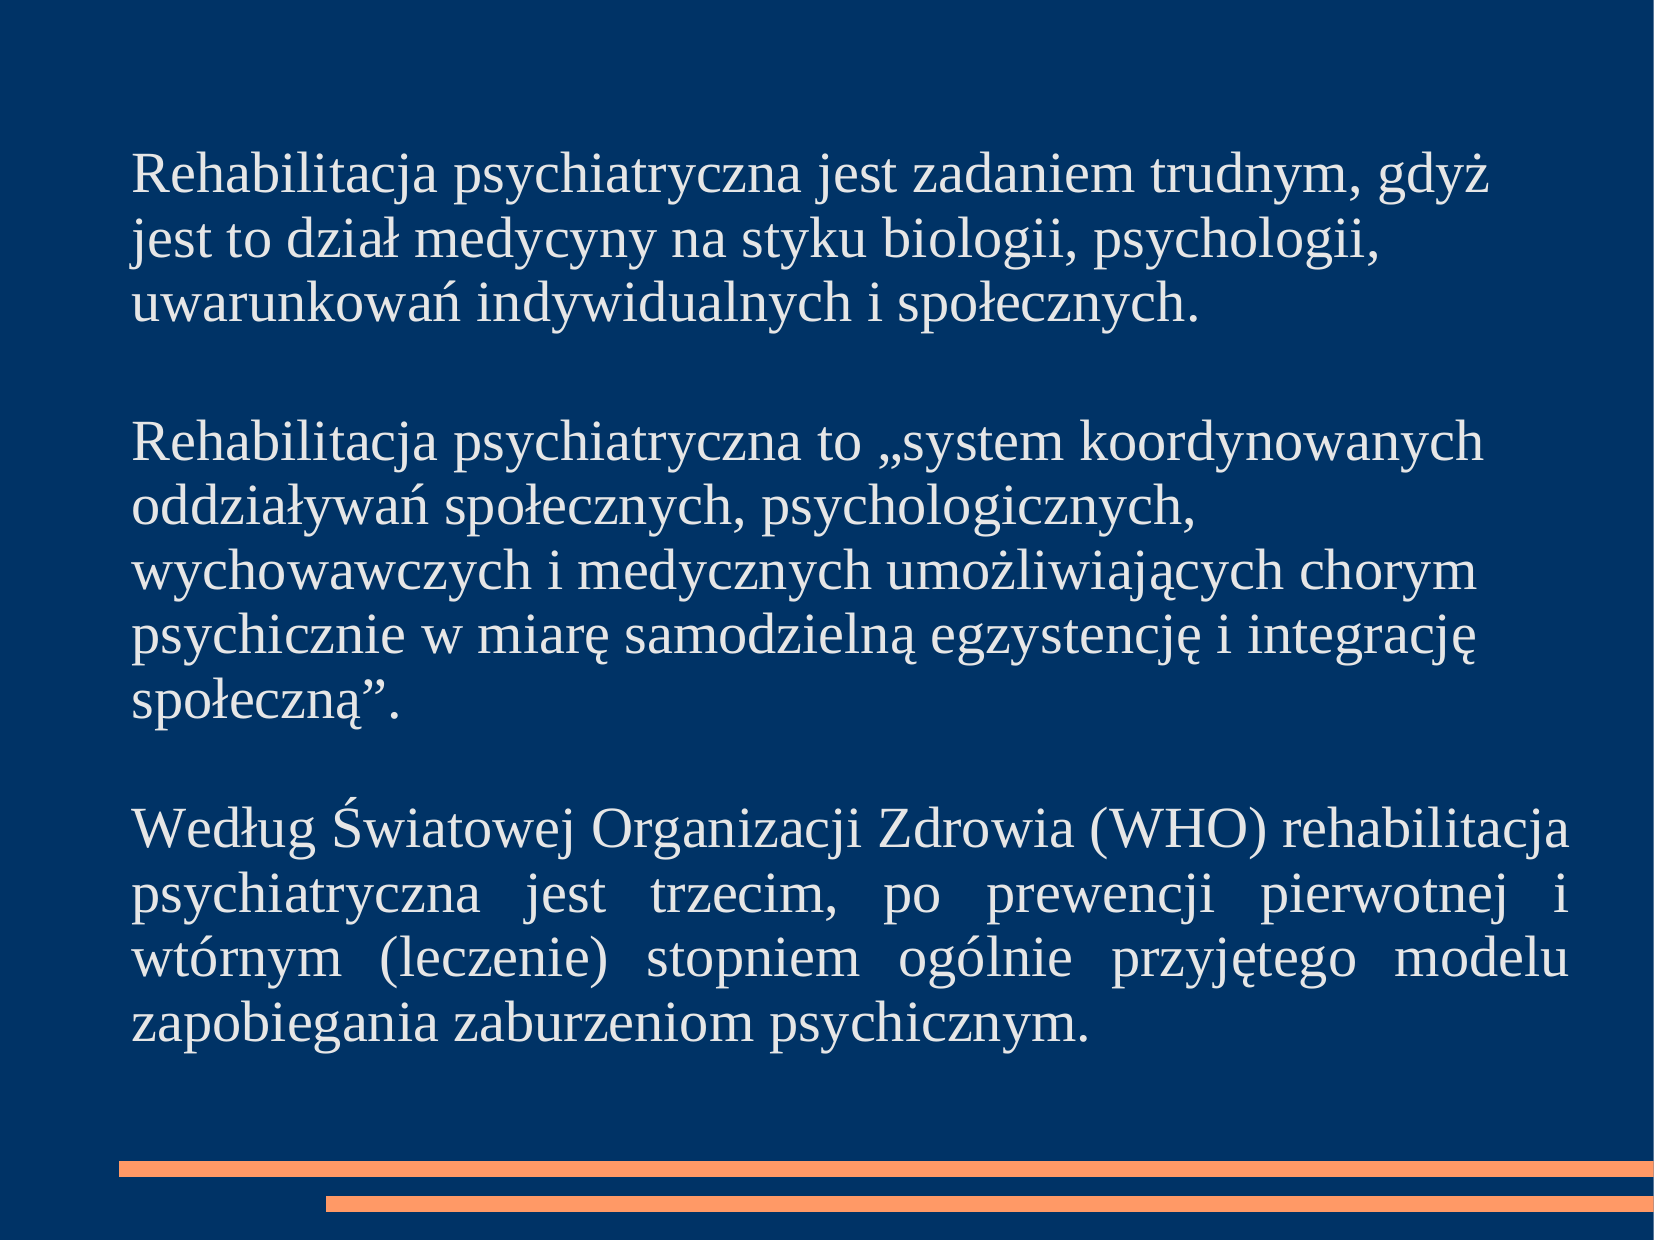

# Rehabilitacja psychiatryczna jest zadaniem trudnym, gdyż jest to dział medycyny na styku biologii, psychologii, uwarunkowań indywidualnych i społecznych.
Rehabilitacja psychiatryczna to „system koordynowanych oddziaływań społecznych, psychologicznych, wychowawczych i medycznych umożliwiających chorym psychicznie w miarę samodzielną egzystencję i integrację społeczną”.
Według Światowej Organizacji Zdrowia (WHO) rehabilitacja psychiatryczna jest trzecim, po prewencji pierwotnej i wtórnym (leczenie) stopniem ogólnie przyjętego modelu zapobiegania zaburzeniom psychicznym.